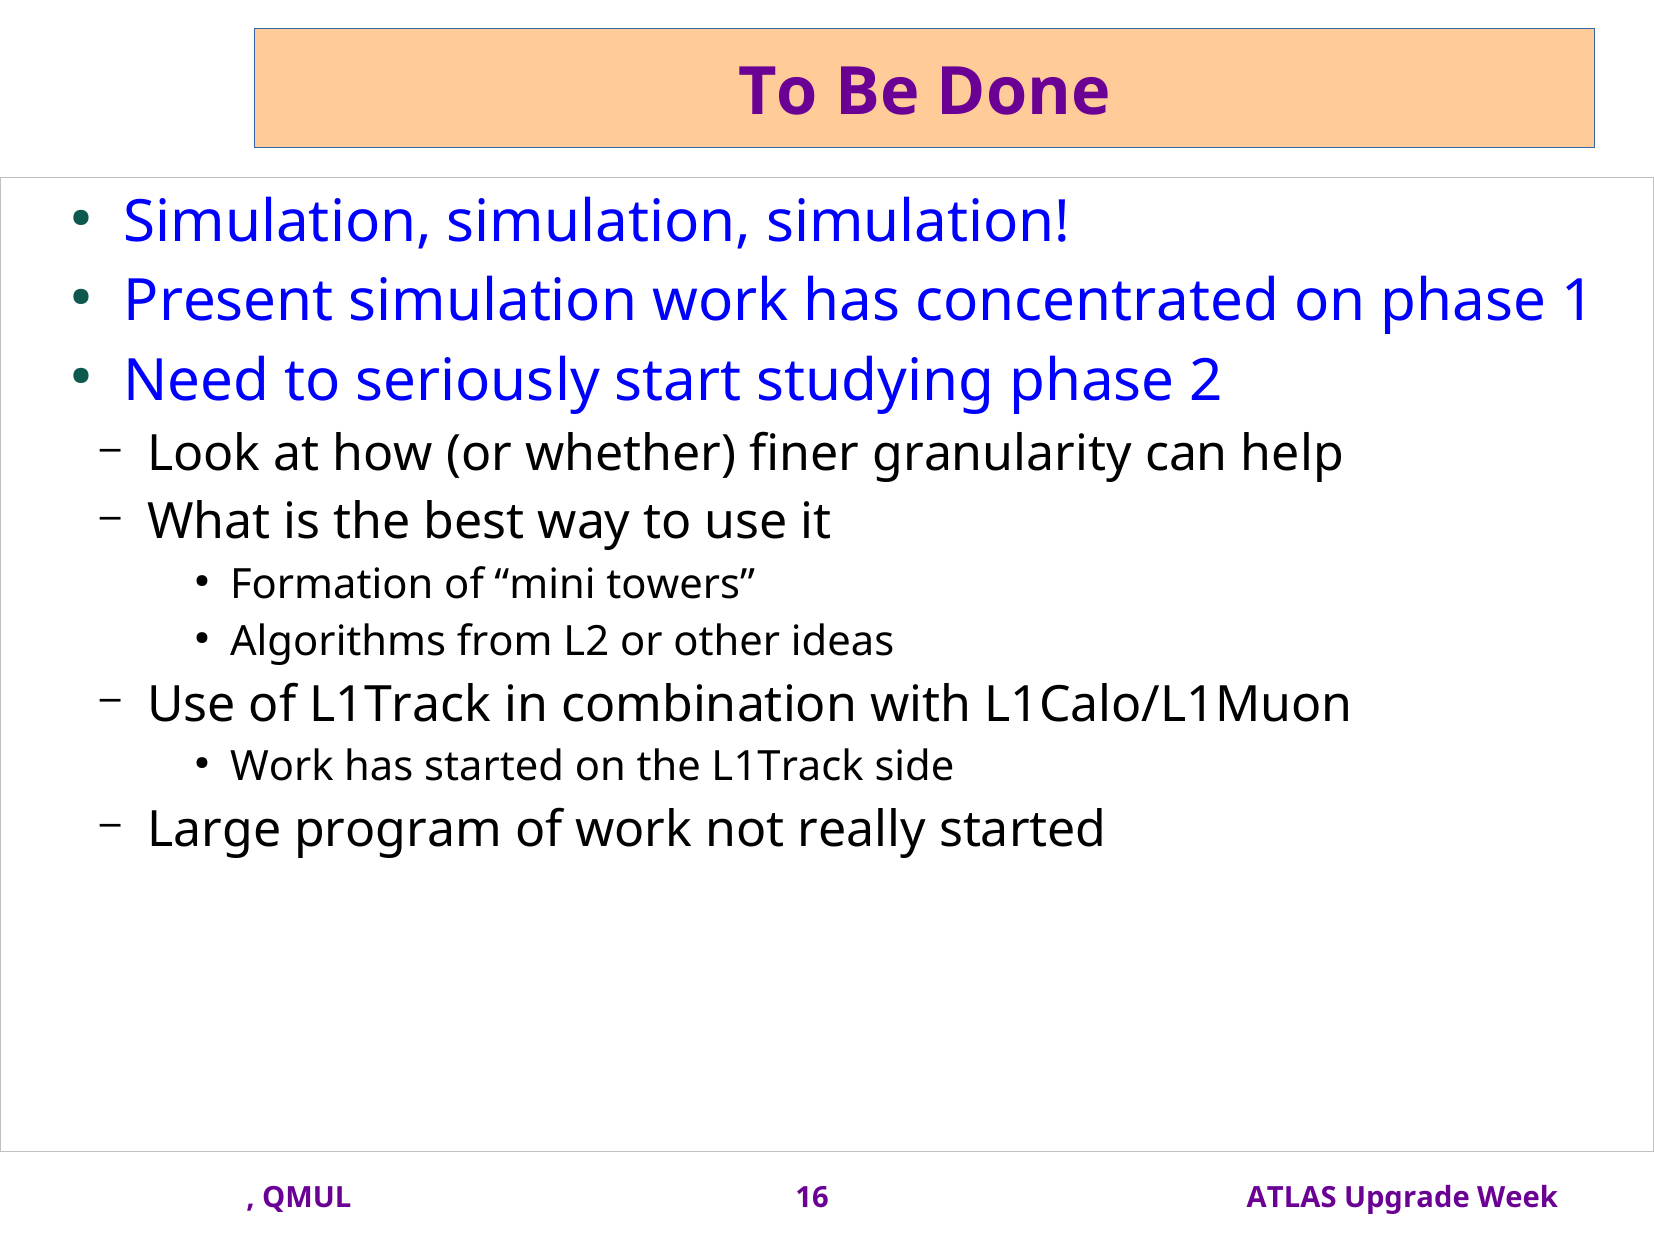

# To Be Done
Simulation, simulation, simulation!
Present simulation work has concentrated on phase 1
Need to seriously start studying phase 2
Look at how (or whether) finer granularity can help
What is the best way to use it
Formation of “mini towers”
Algorithms from L2 or other ideas
Use of L1Track in combination with L1Calo/L1Muon
Work has started on the L1Track side
Large program of work not really started